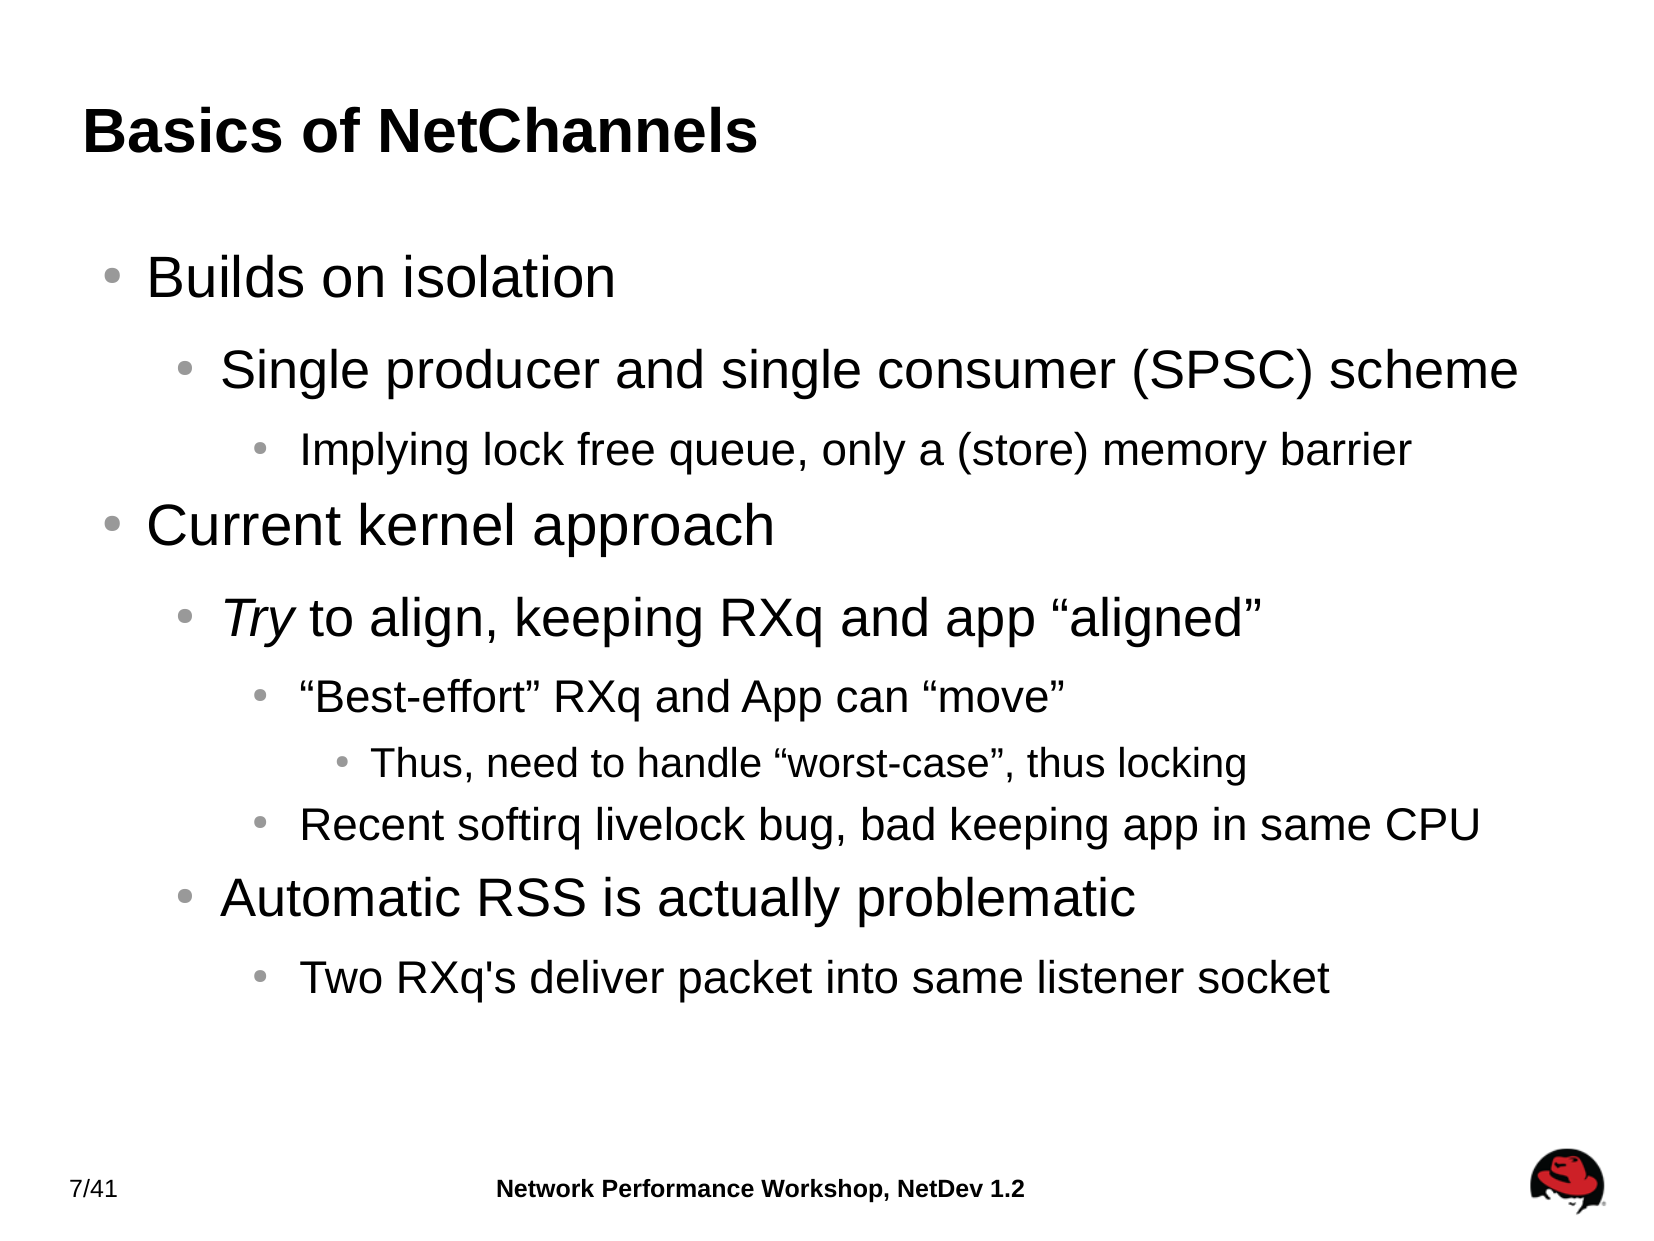

# Basics of NetChannels
Builds on isolation
Single producer and single consumer (SPSC) scheme
Implying lock free queue, only a (store) memory barrier
Current kernel approach
Try to align, keeping RXq and app “aligned”
“Best-effort” RXq and App can “move”
Thus, need to handle “worst-case”, thus locking
Recent softirq livelock bug, bad keeping app in same CPU
Automatic RSS is actually problematic
Two RXq's deliver packet into same listener socket